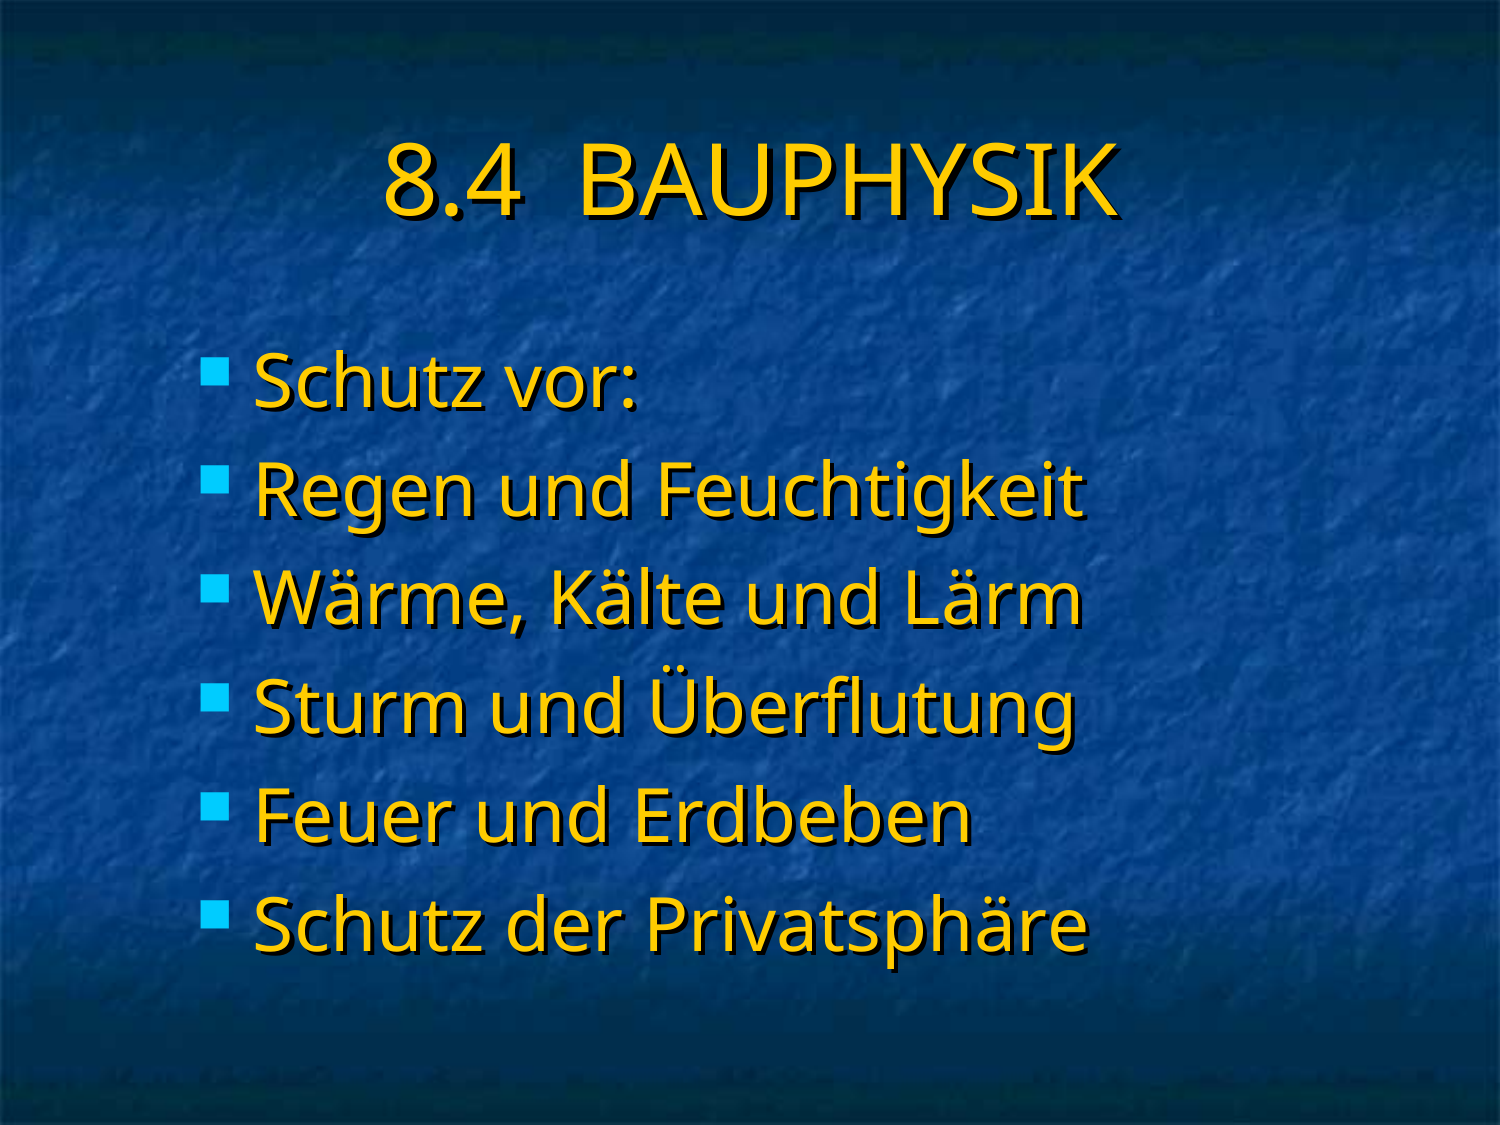

# 8.4 BAUPHYSIK
Schutz vor:
Regen und Feuchtigkeit
Wärme, Kälte und Lärm
Sturm und Überflutung
Feuer und Erdbeben
Schutz der Privatsphäre